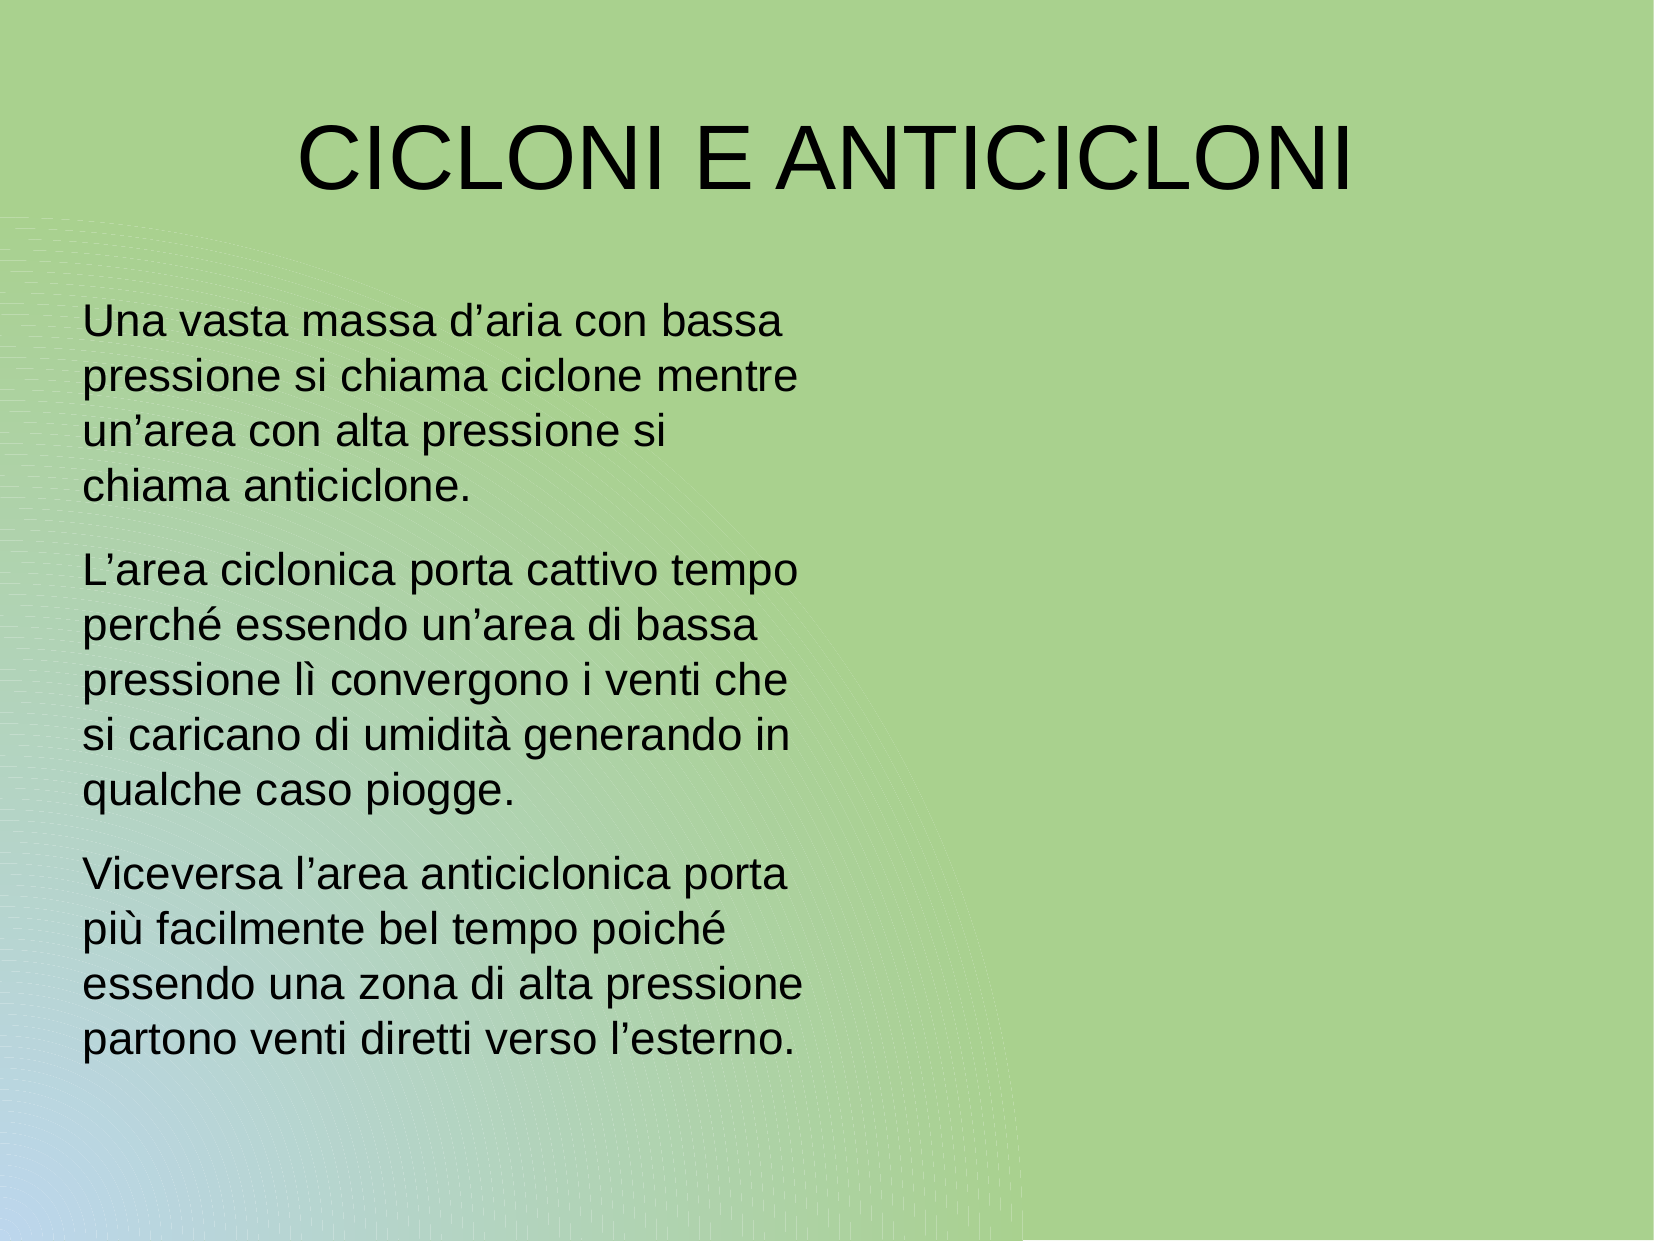

# CICLONI E ANTICICLONI
Una vasta massa d’aria con bassa pressione si chiama ciclone mentre un’area con alta pressione si chiama anticiclone.
L’area ciclonica porta cattivo tempo perché essendo un’area di bassa pressione lì convergono i venti che si caricano di umidità generando in qualche caso piogge.
Viceversa l’area anticiclonica porta più facilmente bel tempo poiché essendo una zona di alta pressione partono venti diretti verso l’esterno.